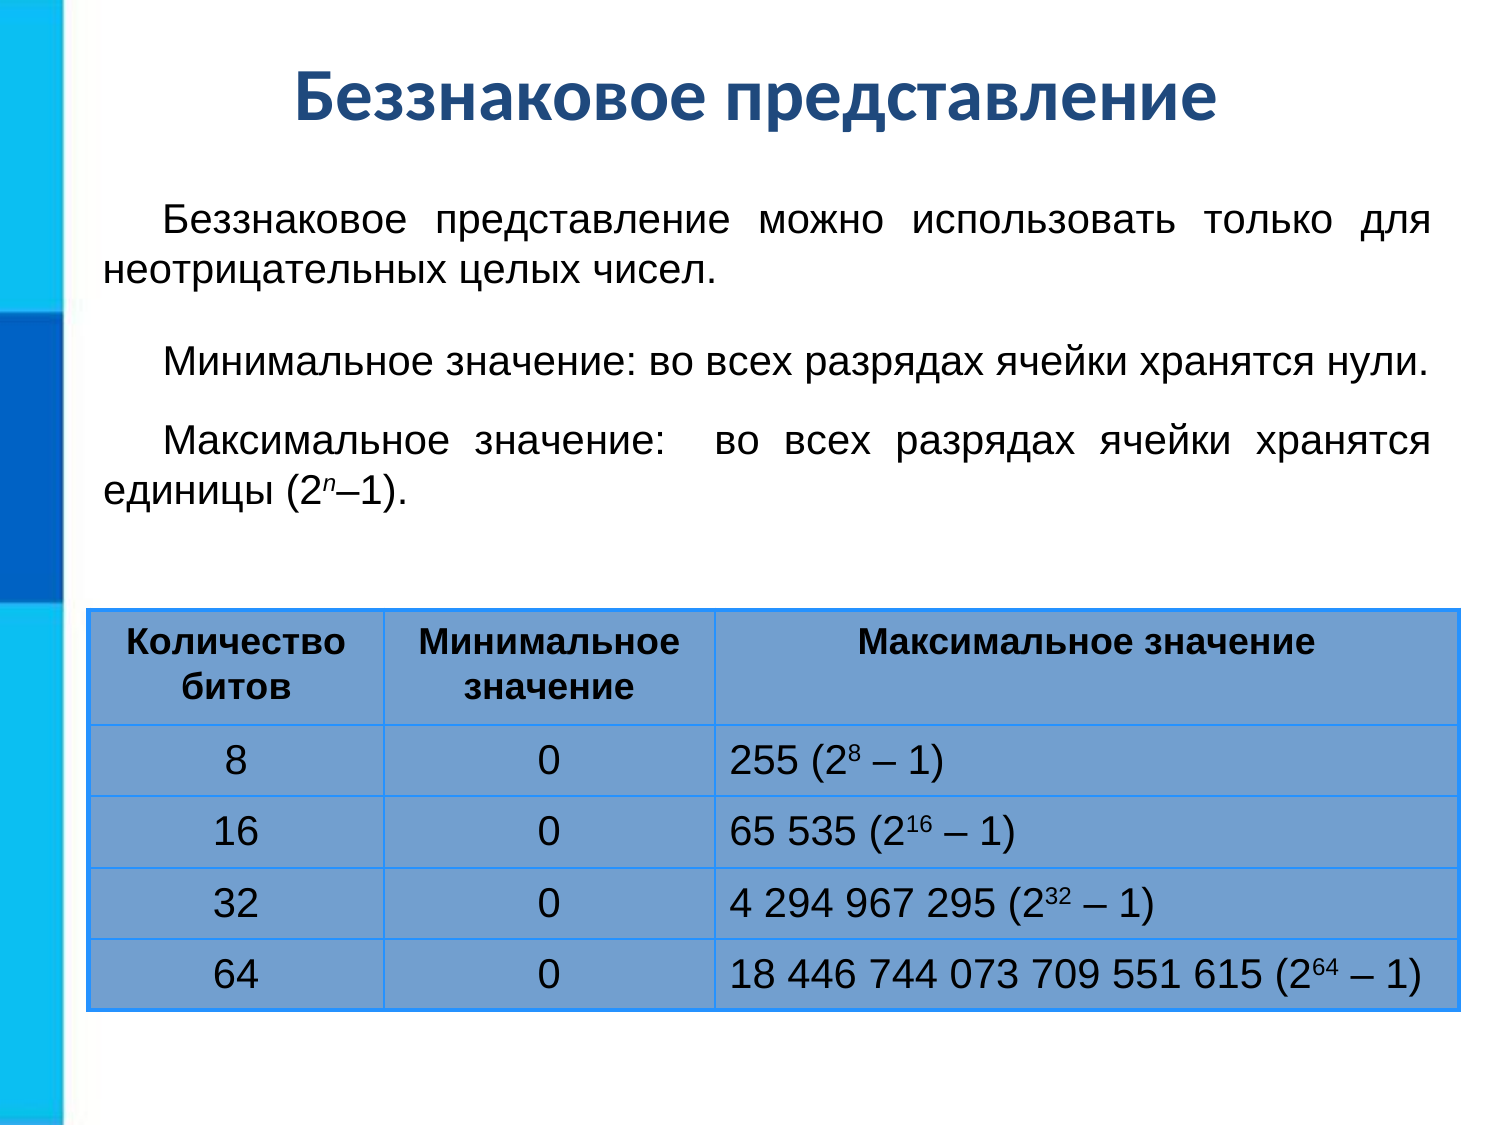

Беззнаковое представление
Беззнаковое представление можно использовать только для неотрицательных целых чисел.
Минимальное значение: во всех разрядах ячейки хранятся нули.
Максимальное значение: во всех разрядах ячейки хранятся единицы (2n–1).
| Количество битов | Минимальное значение | Максимальное значение |
| --- | --- | --- |
| 8 | 0 | 255 (28 – 1) |
| 16 | 0 | 65 535 (216 – 1) |
| 32 | 0 | 4 294 967 295 (232 – 1) |
| 64 | 0 | 18 446 744 073 709 551 615 (264 – 1) |